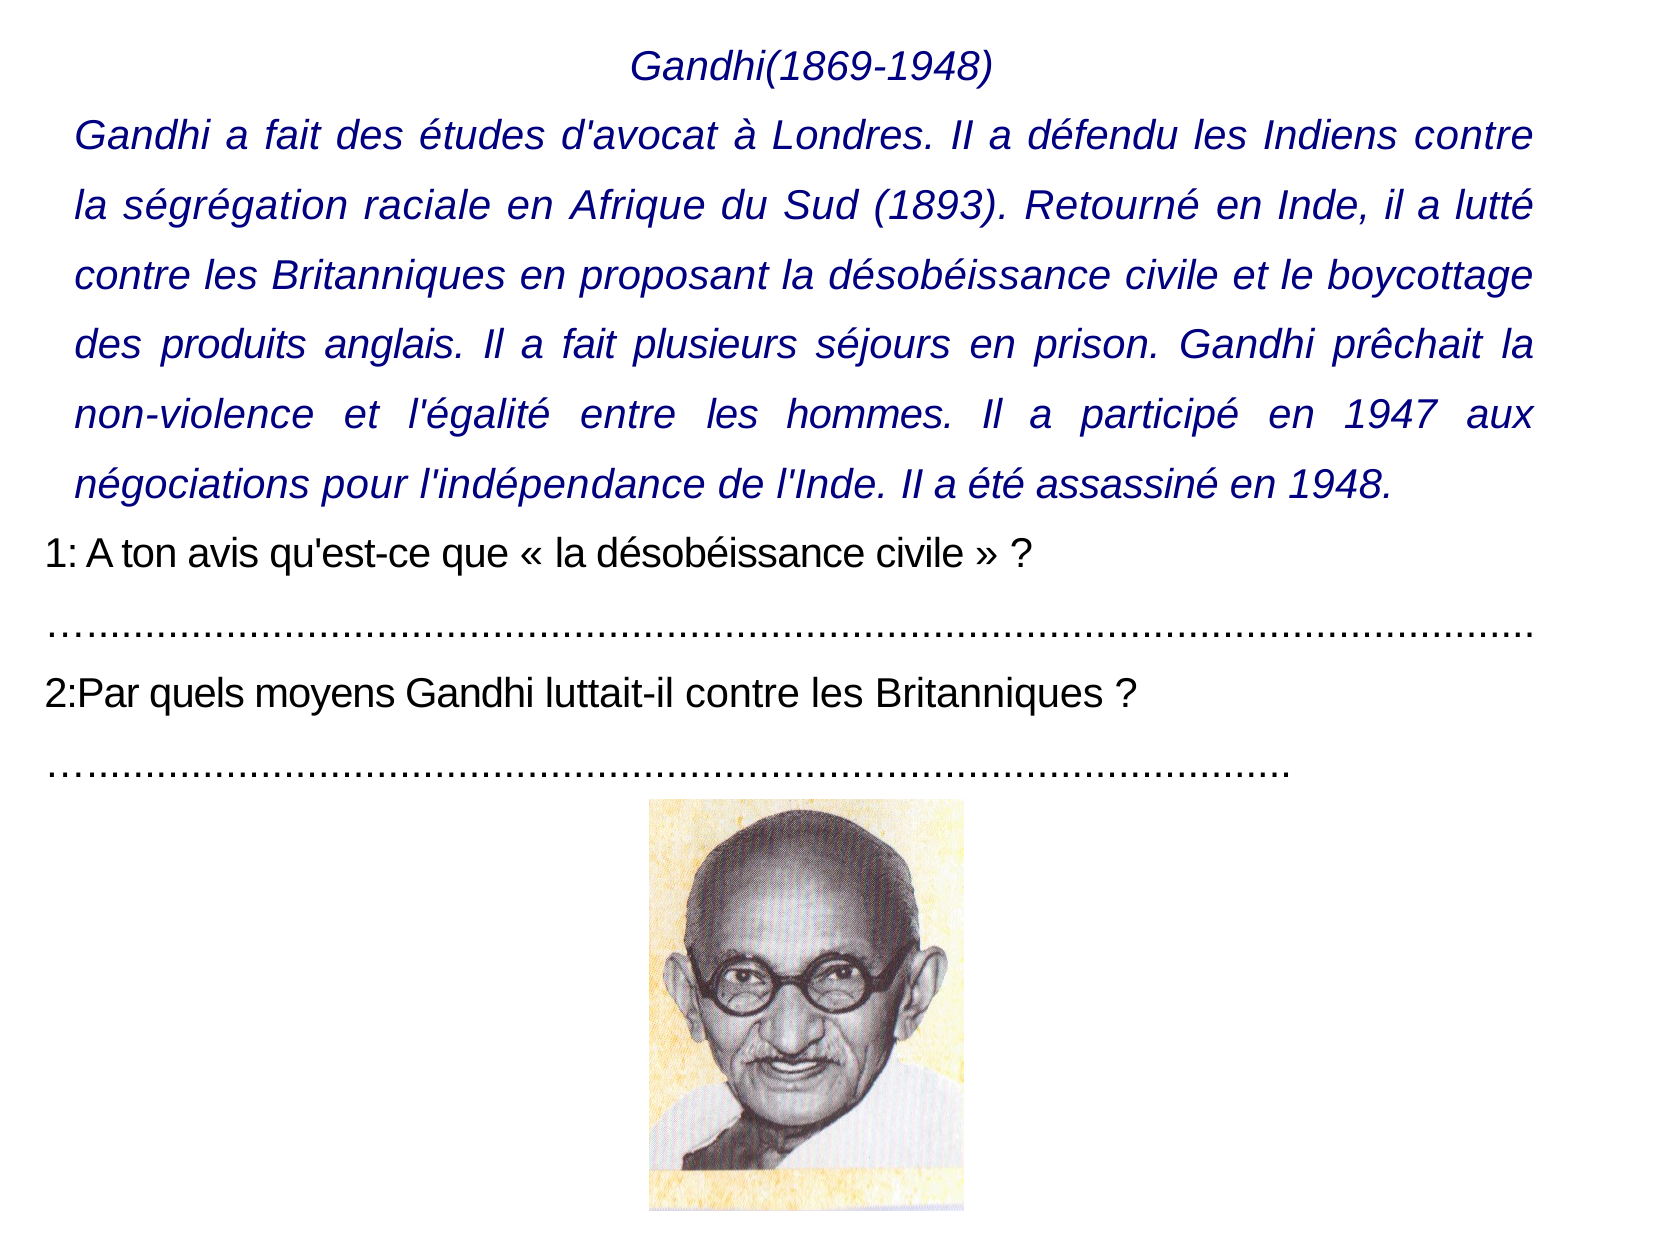

Gandhi(1869-1948)
Gandhi a fait des études d'avocat à Londres. II a défendu les Indiens contre la ségrégation raciale en Afrique du Sud (1893). Retourné en Inde, il a lutté contre les Britanniques en proposant la désobéissance civile et le boycottage des produits anglais. Il a fait plusieurs séjours en prison. Gandhi prêchait la non-violence et l'égalité entre les hommes. Il a participé en 1947 aux négociations pour l'indépendance de l'Inde. II a été assassiné en 1948.
1: A ton avis qu'est-ce que « la désobéissance civile » ?….............................................................................................................................
2:Par quels moyens Gandhi luttait-il contre les Britanniques ?
…........................................................................................................